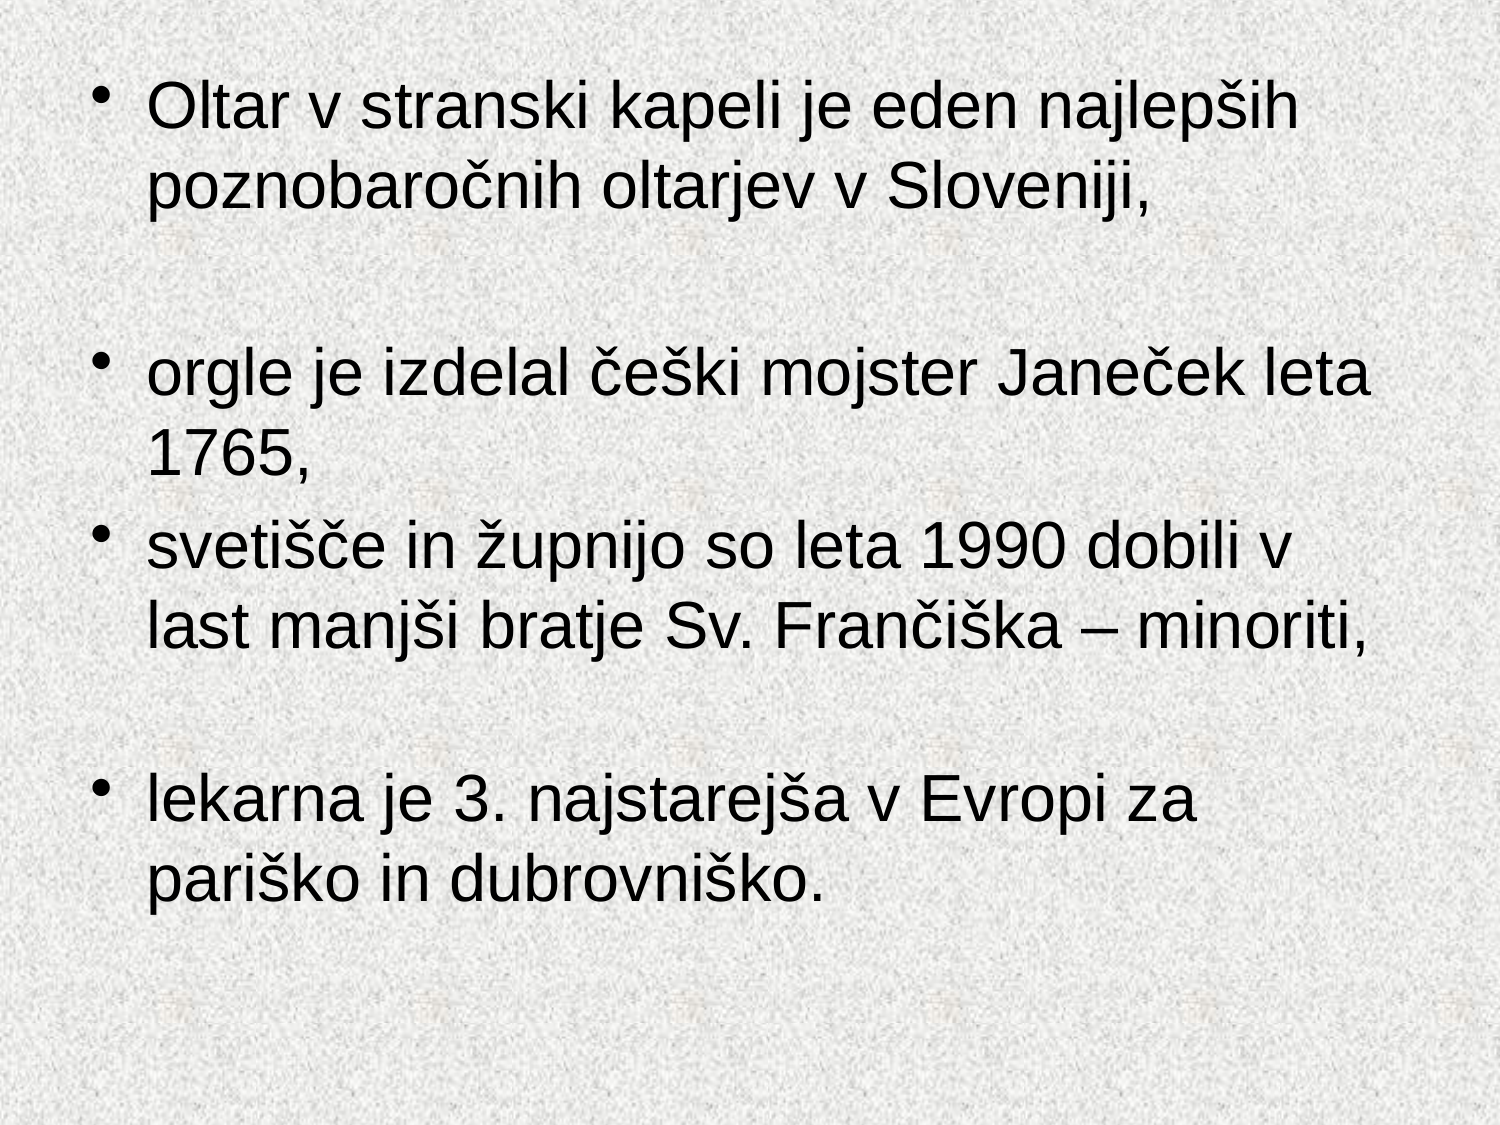

# Oltar v stranski kapeli je eden najlepših poznobaročnih oltarjev v Sloveniji,
orgle je izdelal češki mojster Janeček leta 1765,
svetišče in župnijo so leta 1990 dobili v last manjši bratje Sv. Frančiška – minoriti,
lekarna je 3. najstarejša v Evropi za pariško in dubrovniško.